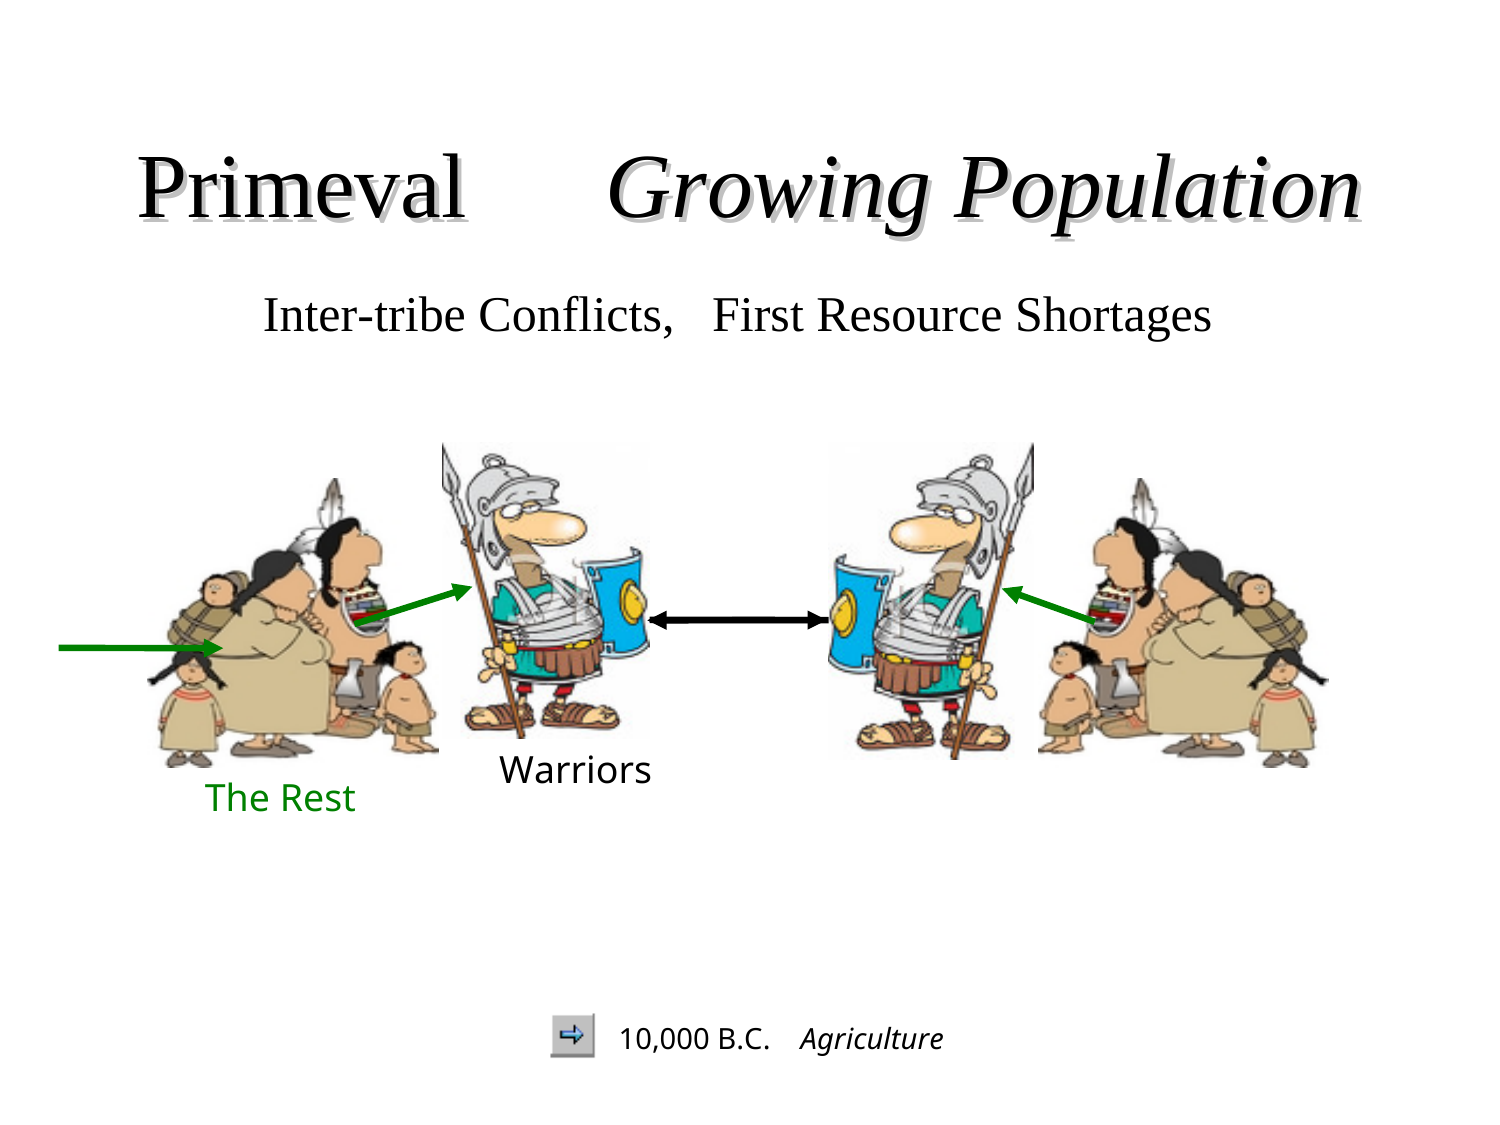

# Primeval Growing Population
Inter-tribe Conflicts, First Resource Shortages
Warriors
The Rest
 . 10,000 B.C. Agriculture